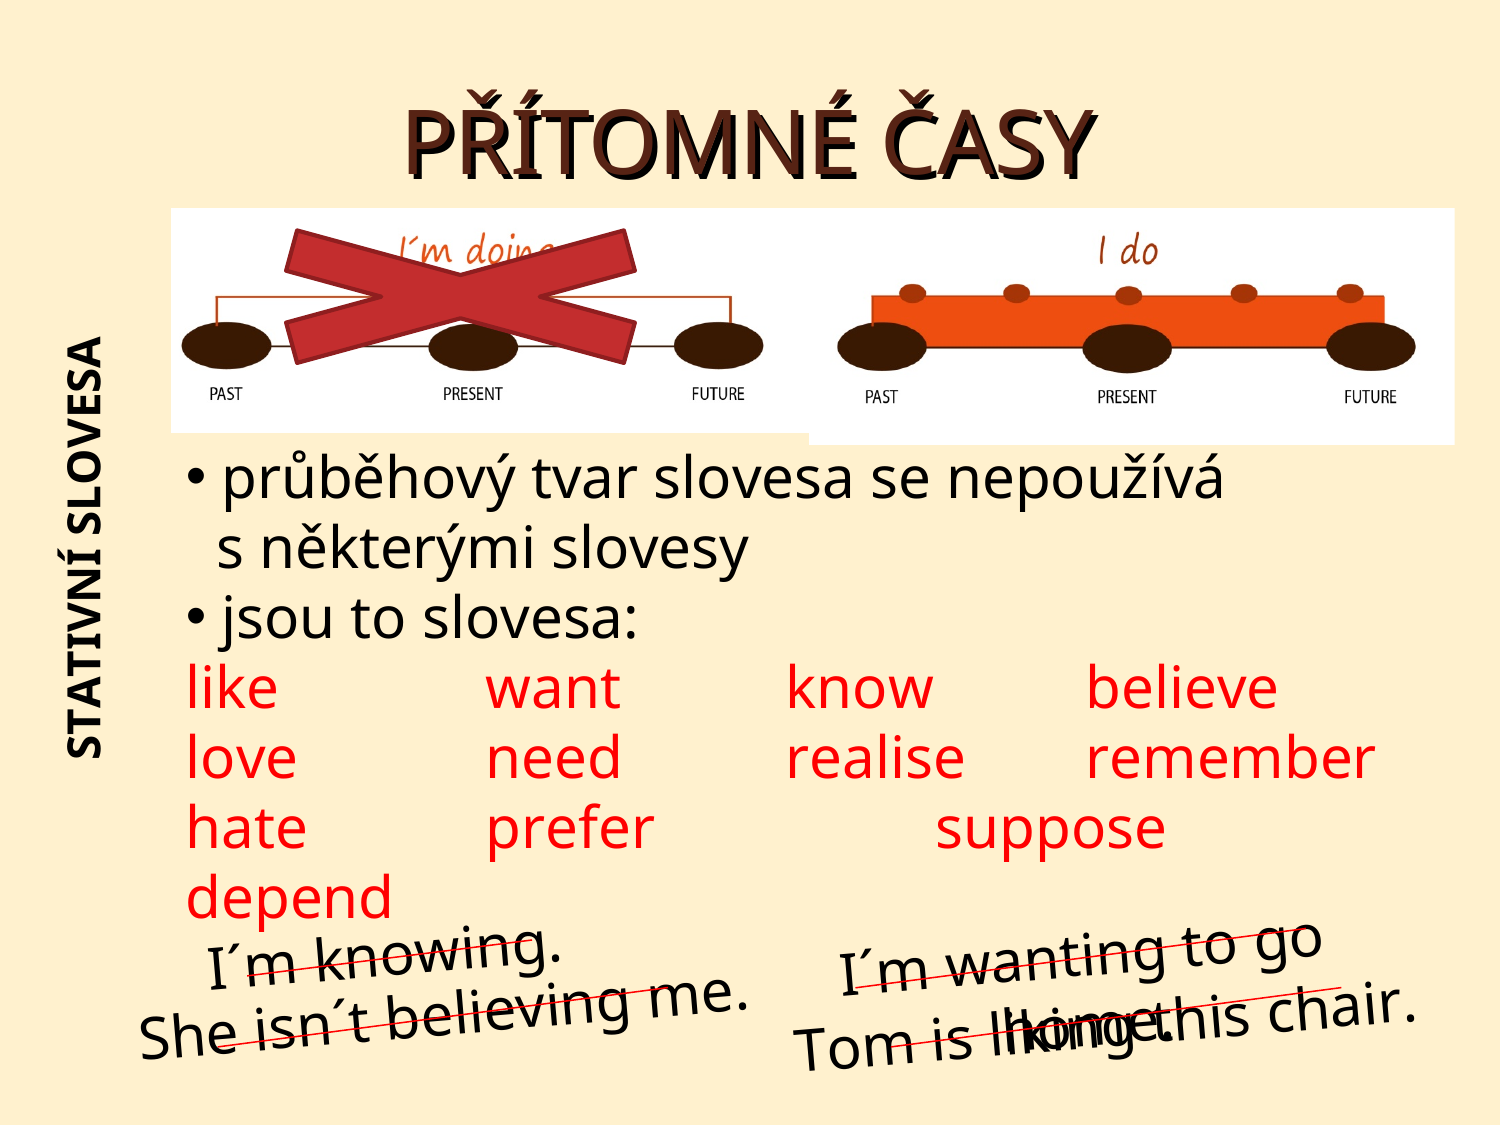

# PŘÍTOMNÉ ČASY
 průběhový tvar slovesa se nepoužívá
 s některými slovesy
 jsou to slovesa:
like		want		know		believe
love		need		realise	remember
hate		prefer		suppose	depend
STATIVNÍ SLOVESA
I´m wanting to go home.
I´m knowing.
She isn´t believing me.
Tom is liking this chair.